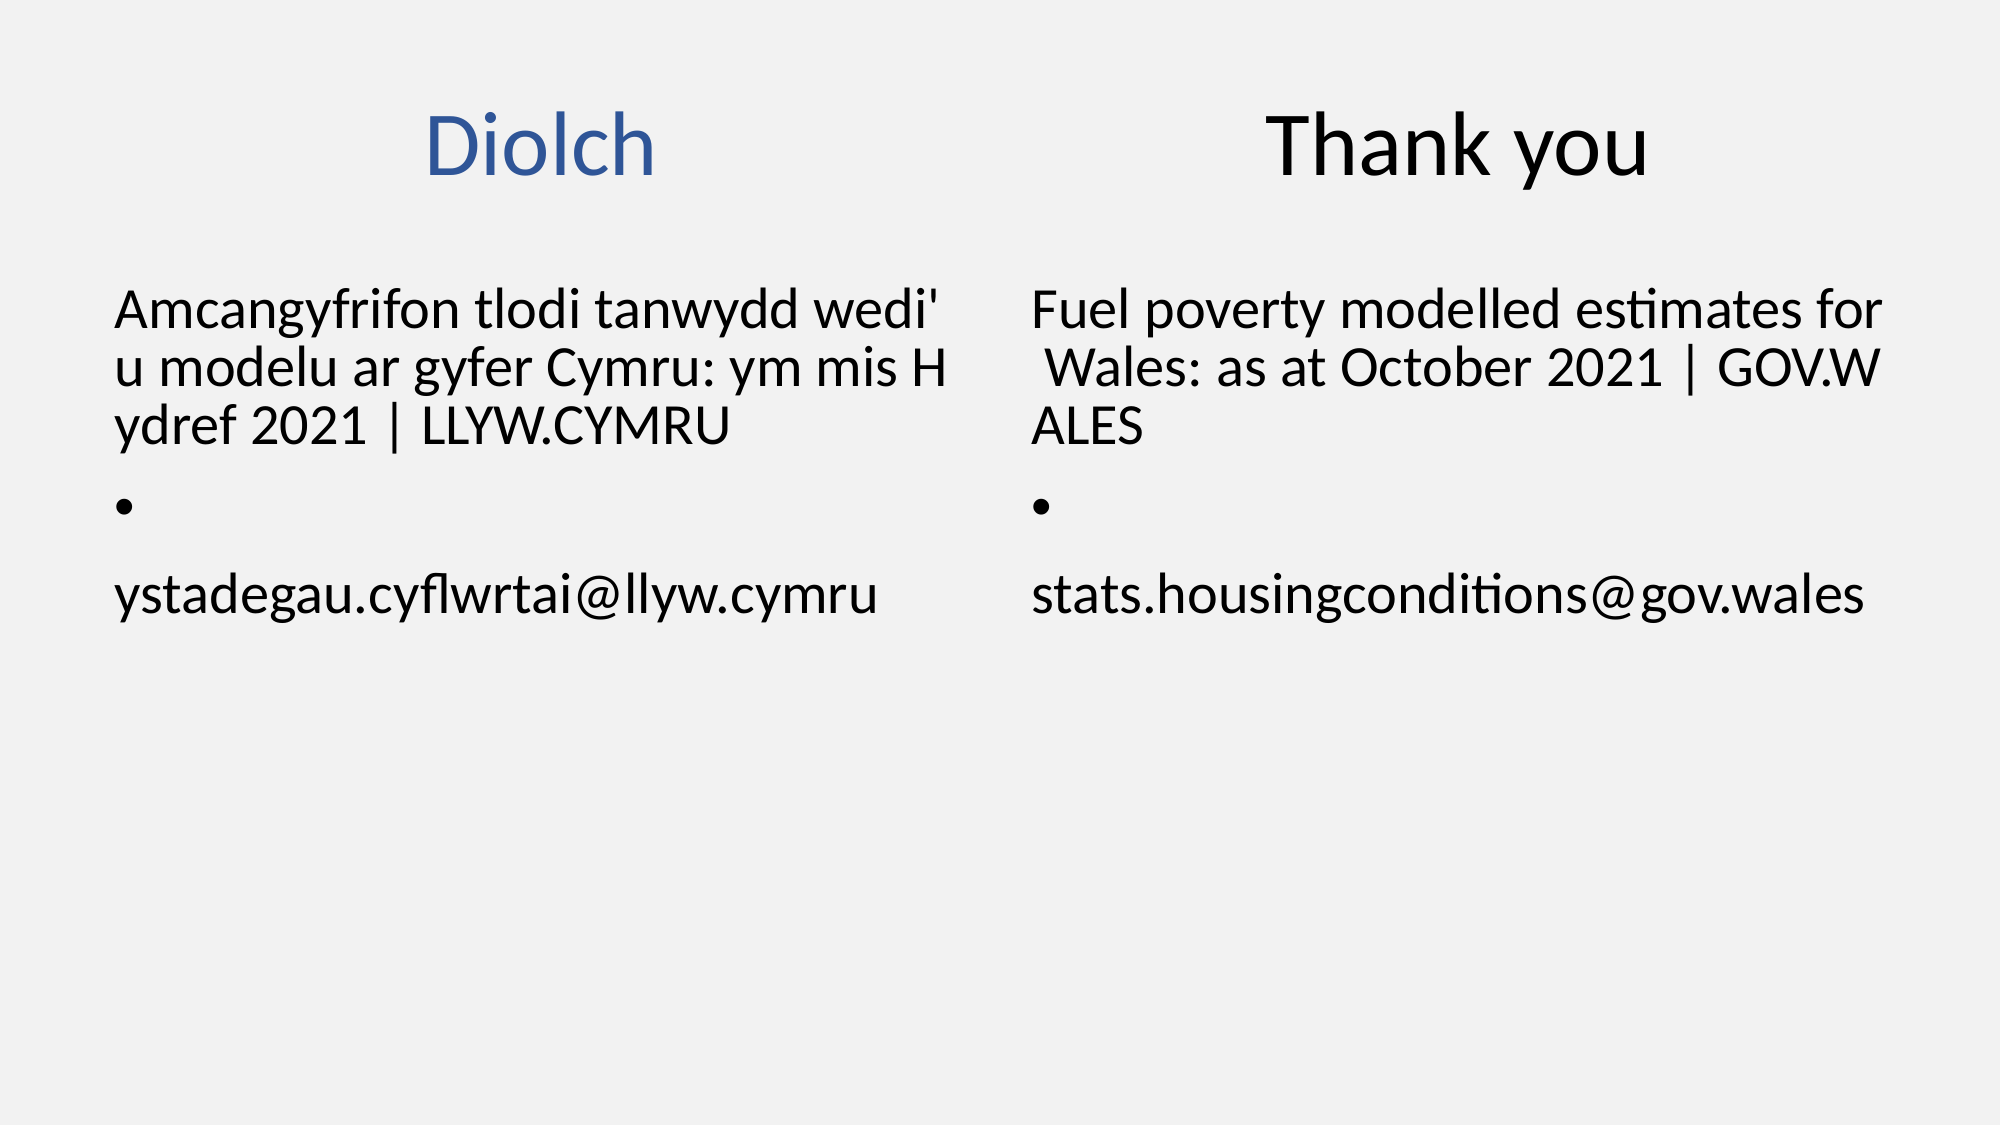

Diolch
Thank you
Amcangyfrifon tlodi tanwydd wedi'u modelu ar gyfer Cymru: ym mis Hydref 2021 | LLYW.CYMRU
ystadegau.cyflwrtai@llyw.cymru
# Fuel poverty modelled estimates for Wales: as at October 2021 | GOV.WALES
stats.housingconditions@gov.wales